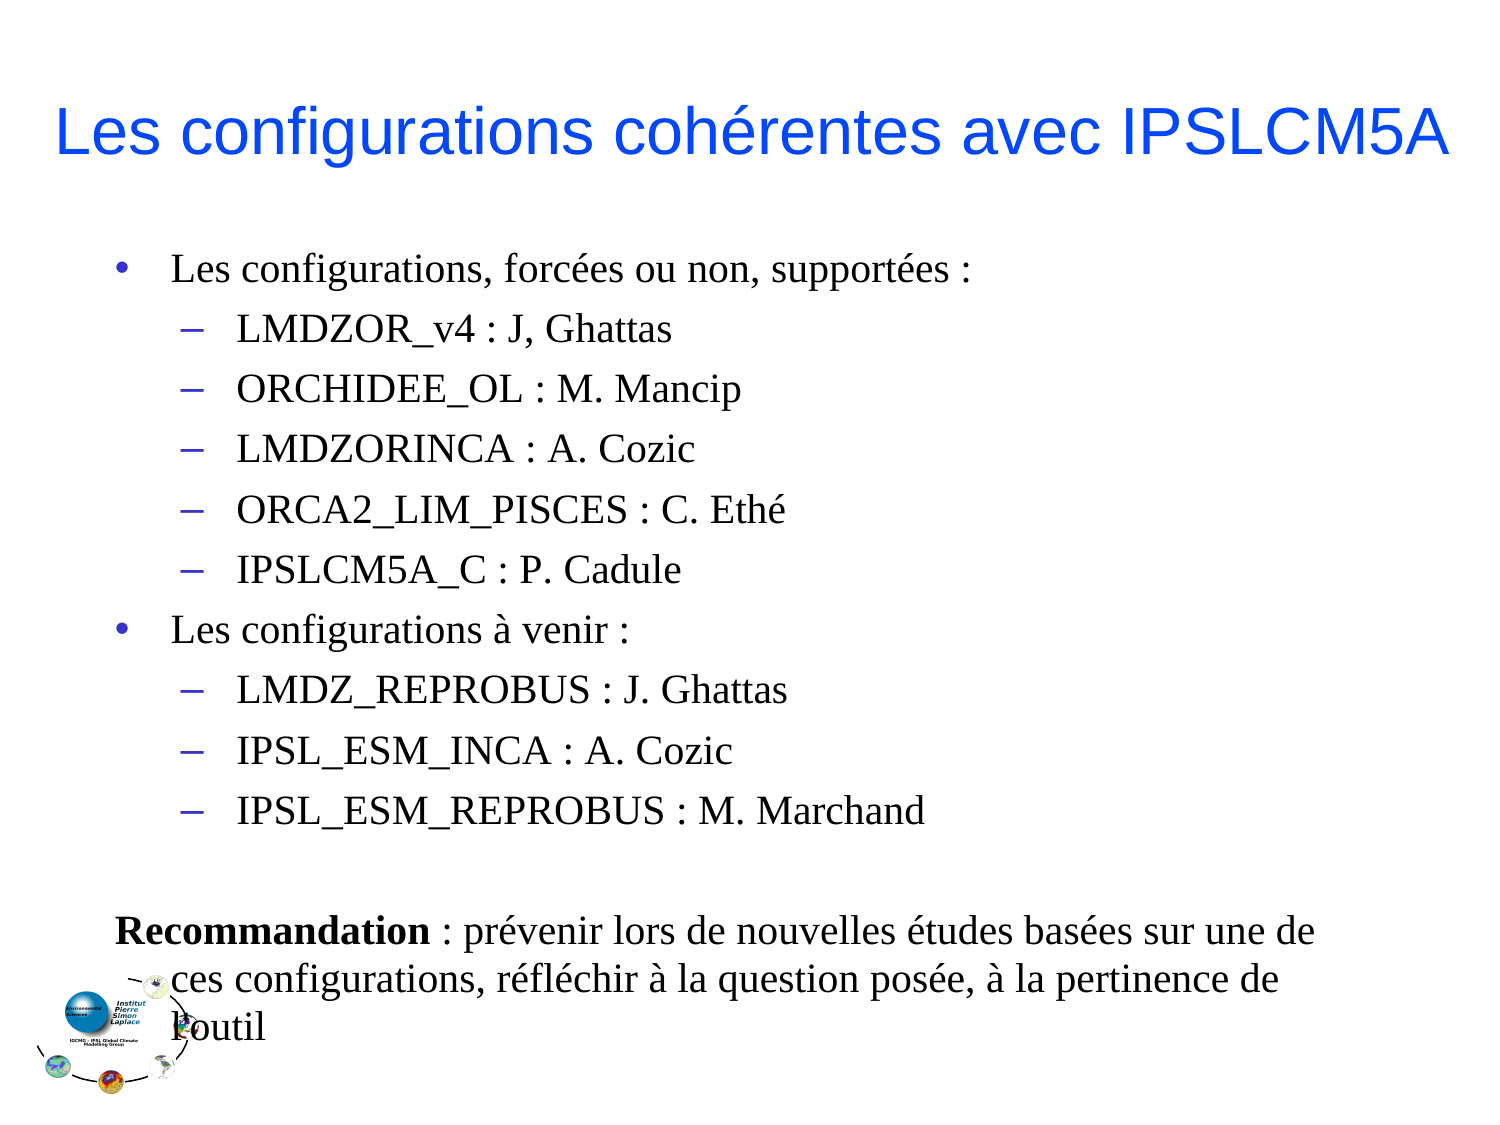

Les configurations cohérentes avec IPSLCM5A
Les configurations, forcées ou non, supportées :
LMDZOR_v4 : J, Ghattas
ORCHIDEE_OL : M. Mancip
LMDZORINCA : A. Cozic
ORCA2_LIM_PISCES : C. Ethé
IPSLCM5A_C : P. Cadule
Les configurations à venir :
LMDZ_REPROBUS : J. Ghattas
IPSL_ESM_INCA : A. Cozic
IPSL_ESM_REPROBUS : M. Marchand
Recommandation : prévenir lors de nouvelles études basées sur une de ces configurations, réfléchir à la question posée, à la pertinence de l'outil